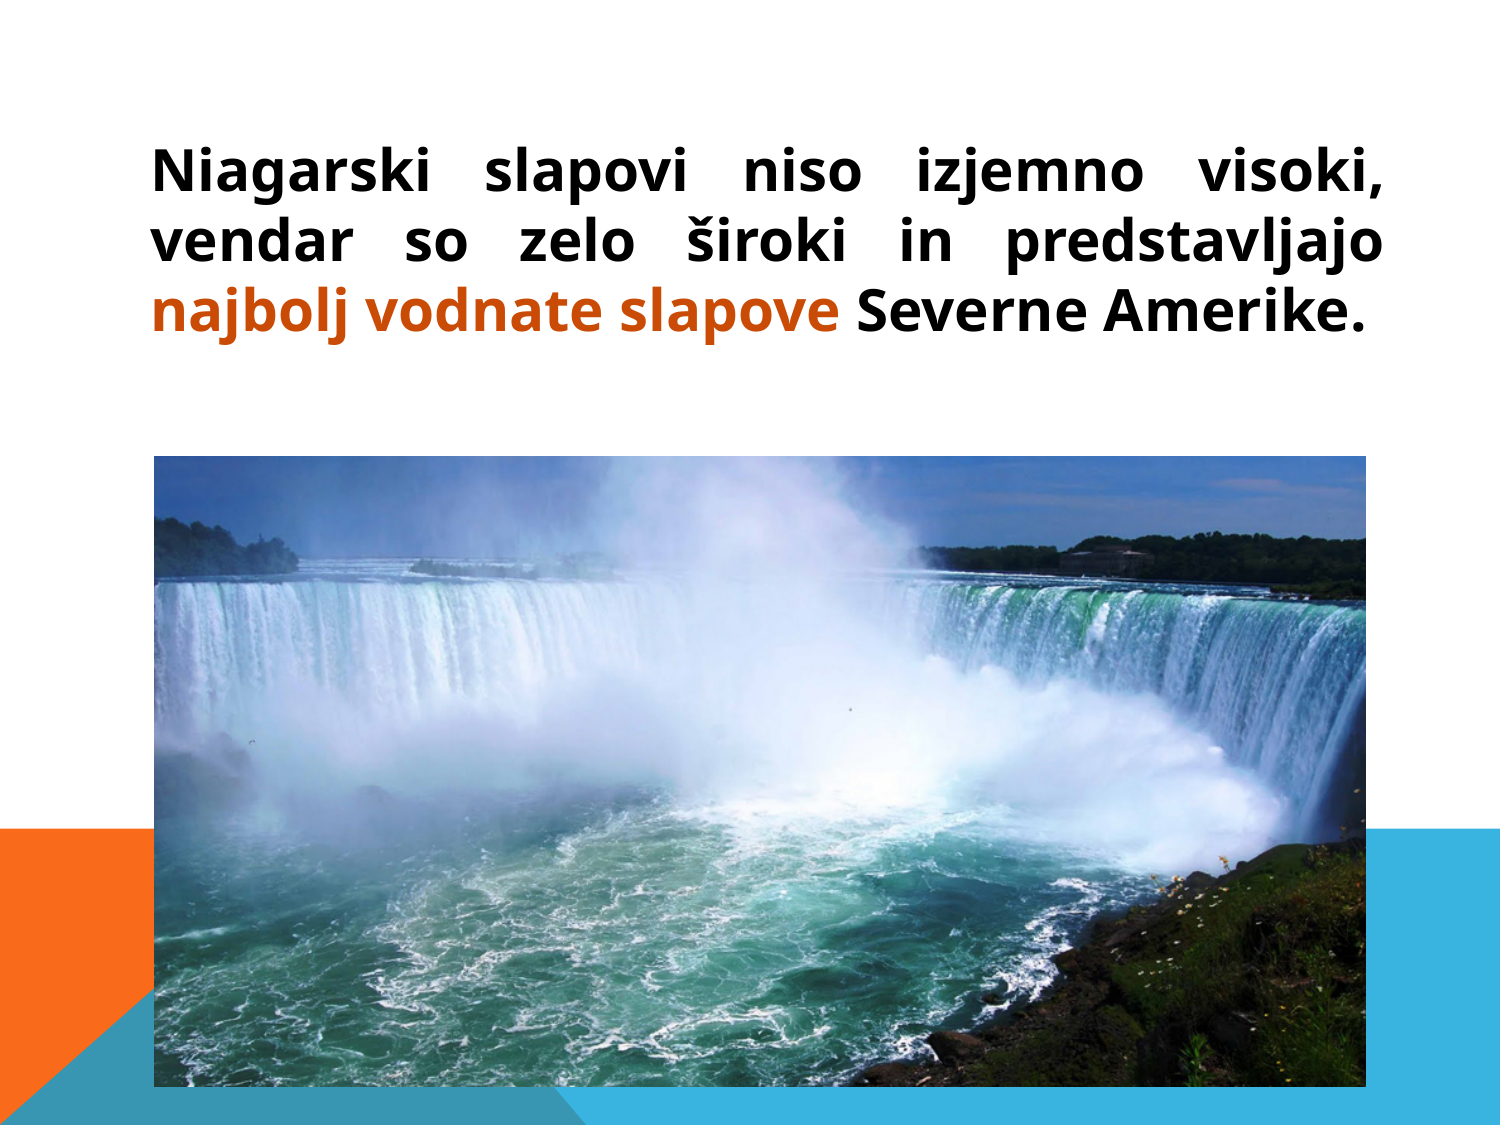

Niagarski slapovi niso izjemno visoki, vendar so zelo široki in predstavljajo najbolj vodnate slapove Severne Amerike.